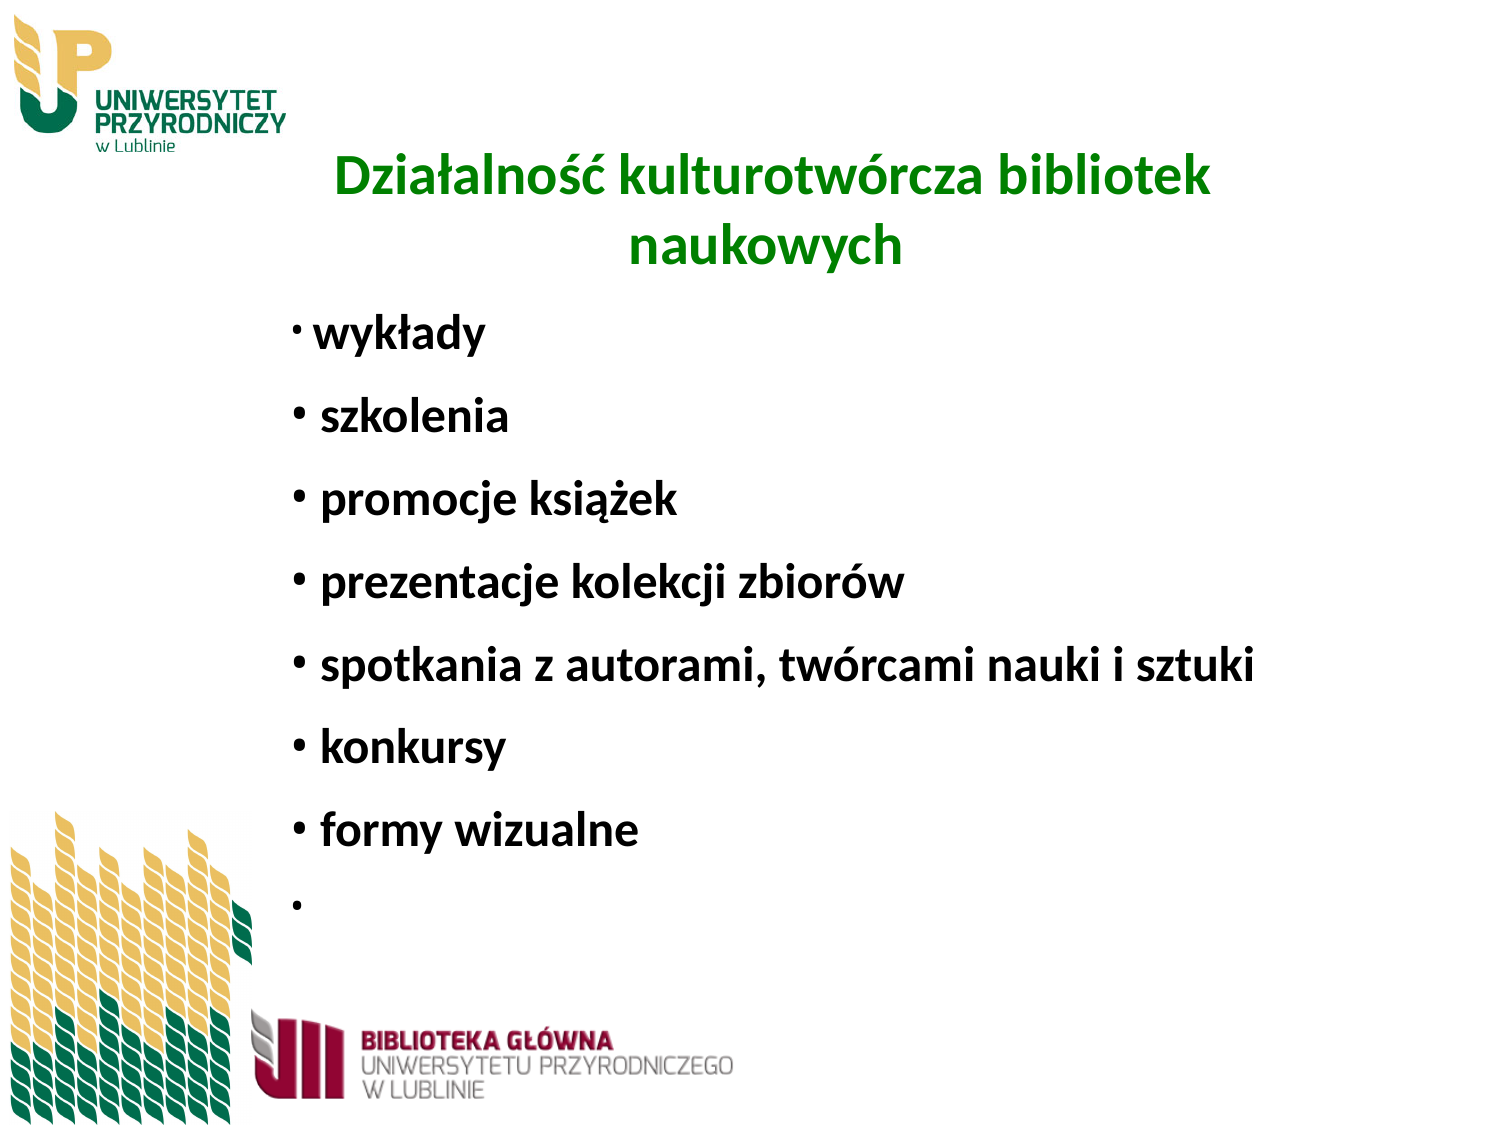

Działalność kulturotwórcza bibliotek naukowych
 wykłady
 szkolenia
 promocje książek
 prezentacje kolekcji zbiorów
 spotkania z autorami, twórcami nauki i sztuki
 konkursy
 formy wizualne